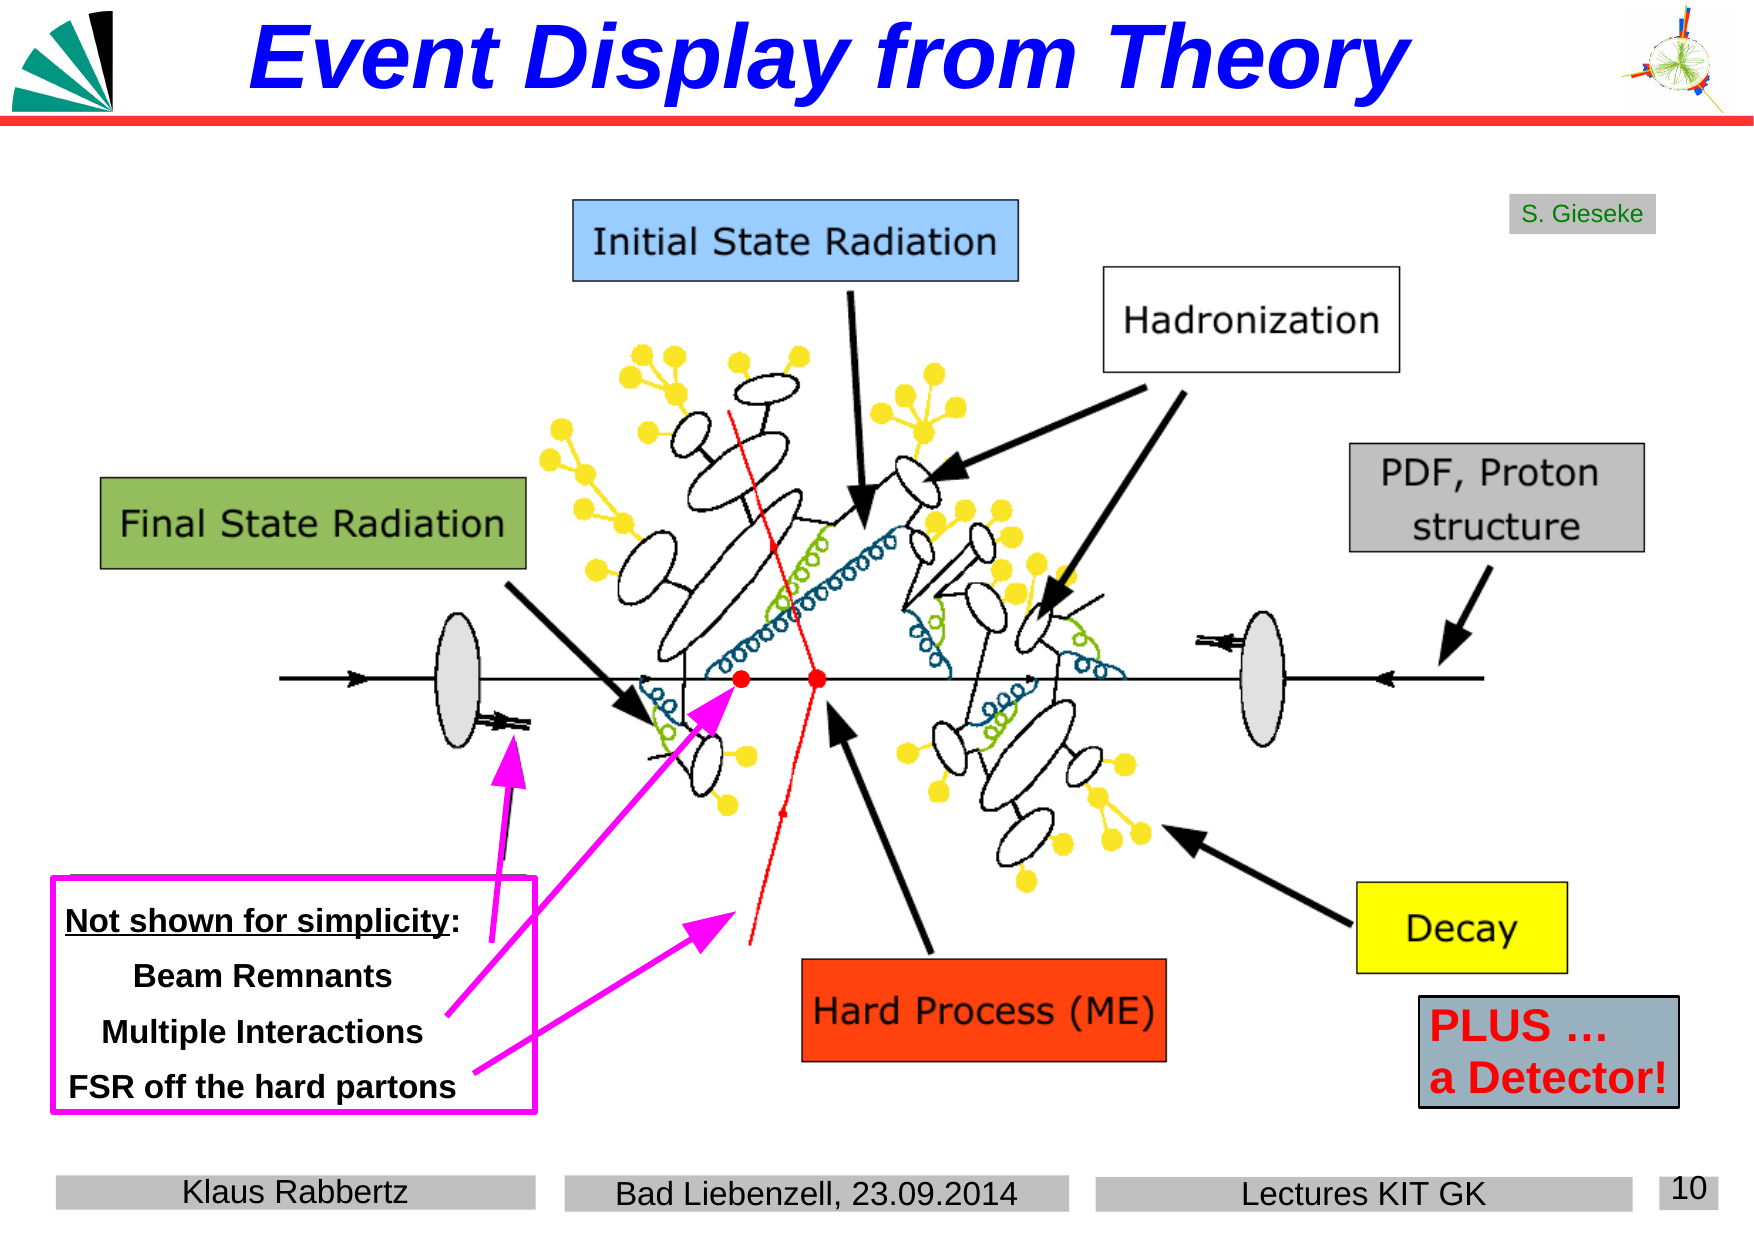

# Event Display from Theory
S. Gieseke
Not shown for simplicity:
Beam Remnants
Multiple Interactions
FSR off the hard partons
PLUS …
a Detector!